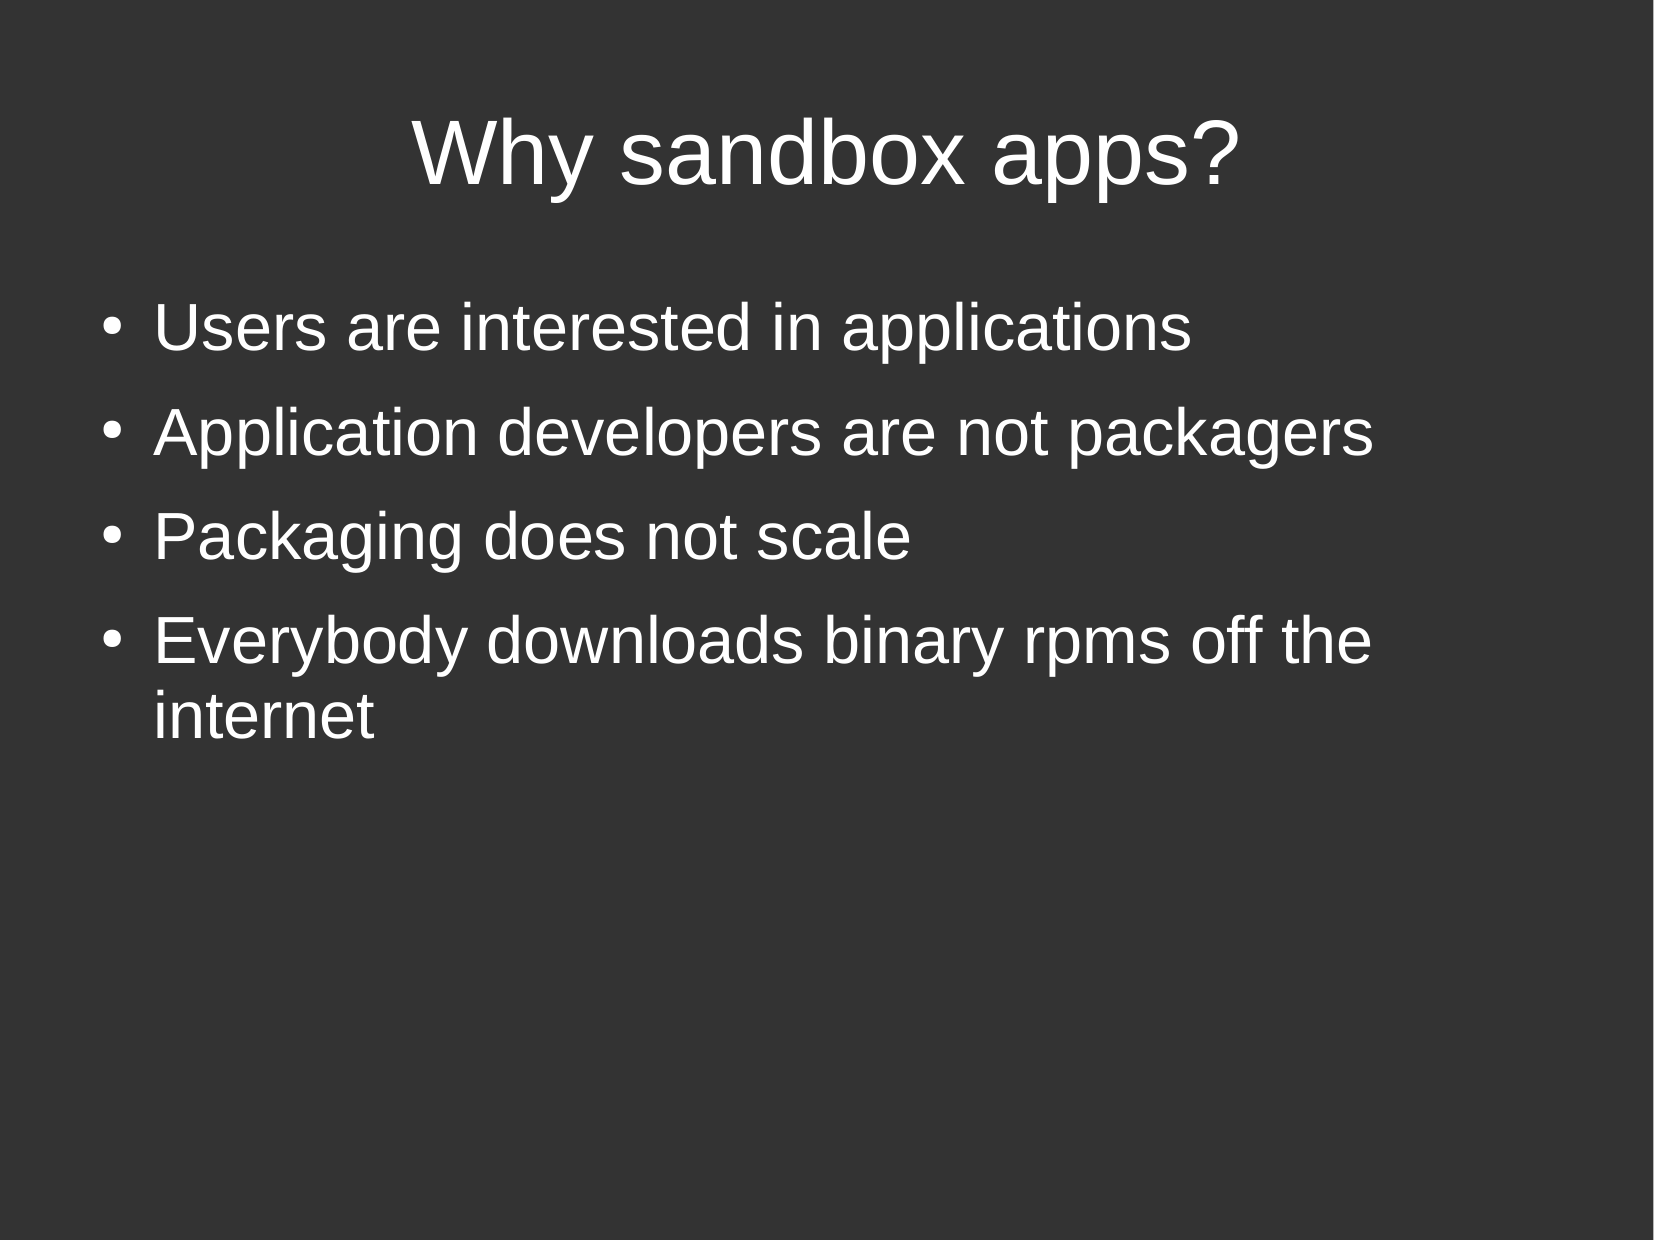

# Why sandbox apps?
Users are interested in applications
Application developers are not packagers
Packaging does not scale
Everybody downloads binary rpms off the internet